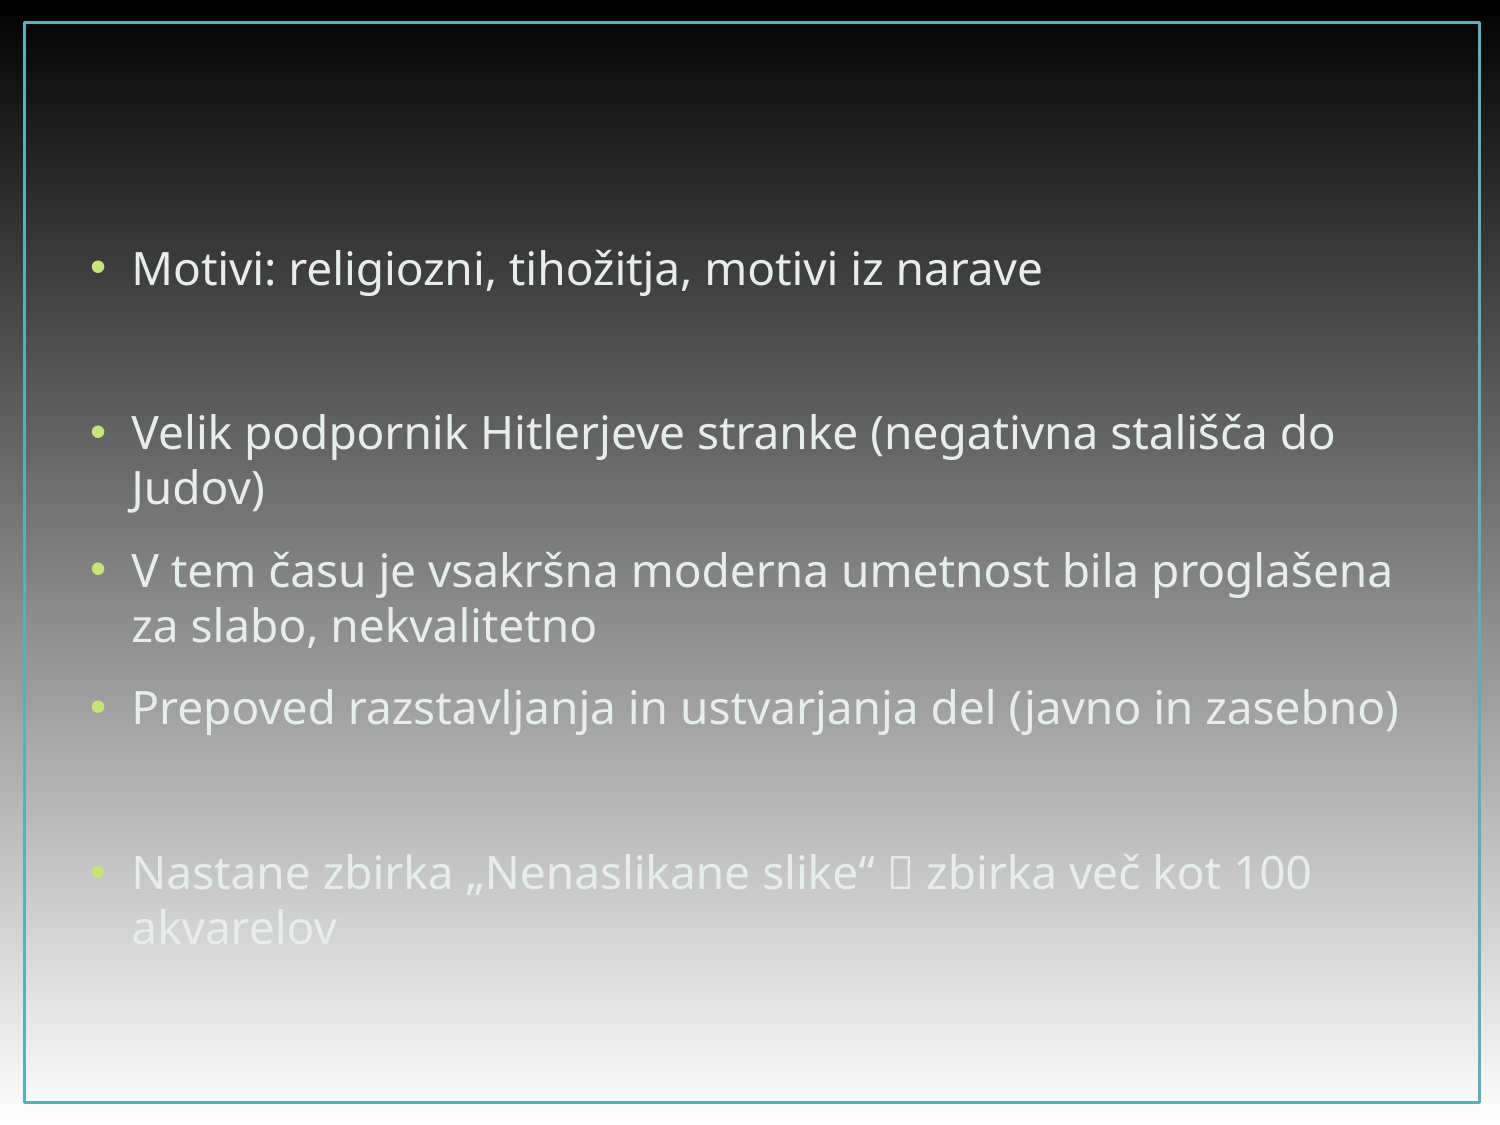

# Motivi: religiozni, tihožitja, motivi iz narave
Velik podpornik Hitlerjeve stranke (negativna stališča do Judov)
V tem času je vsakršna moderna umetnost bila proglašena za slabo, nekvalitetno
Prepoved razstavljanja in ustvarjanja del (javno in zasebno)
Nastane zbirka „Nenaslikane slike“  zbirka več kot 100 akvarelov